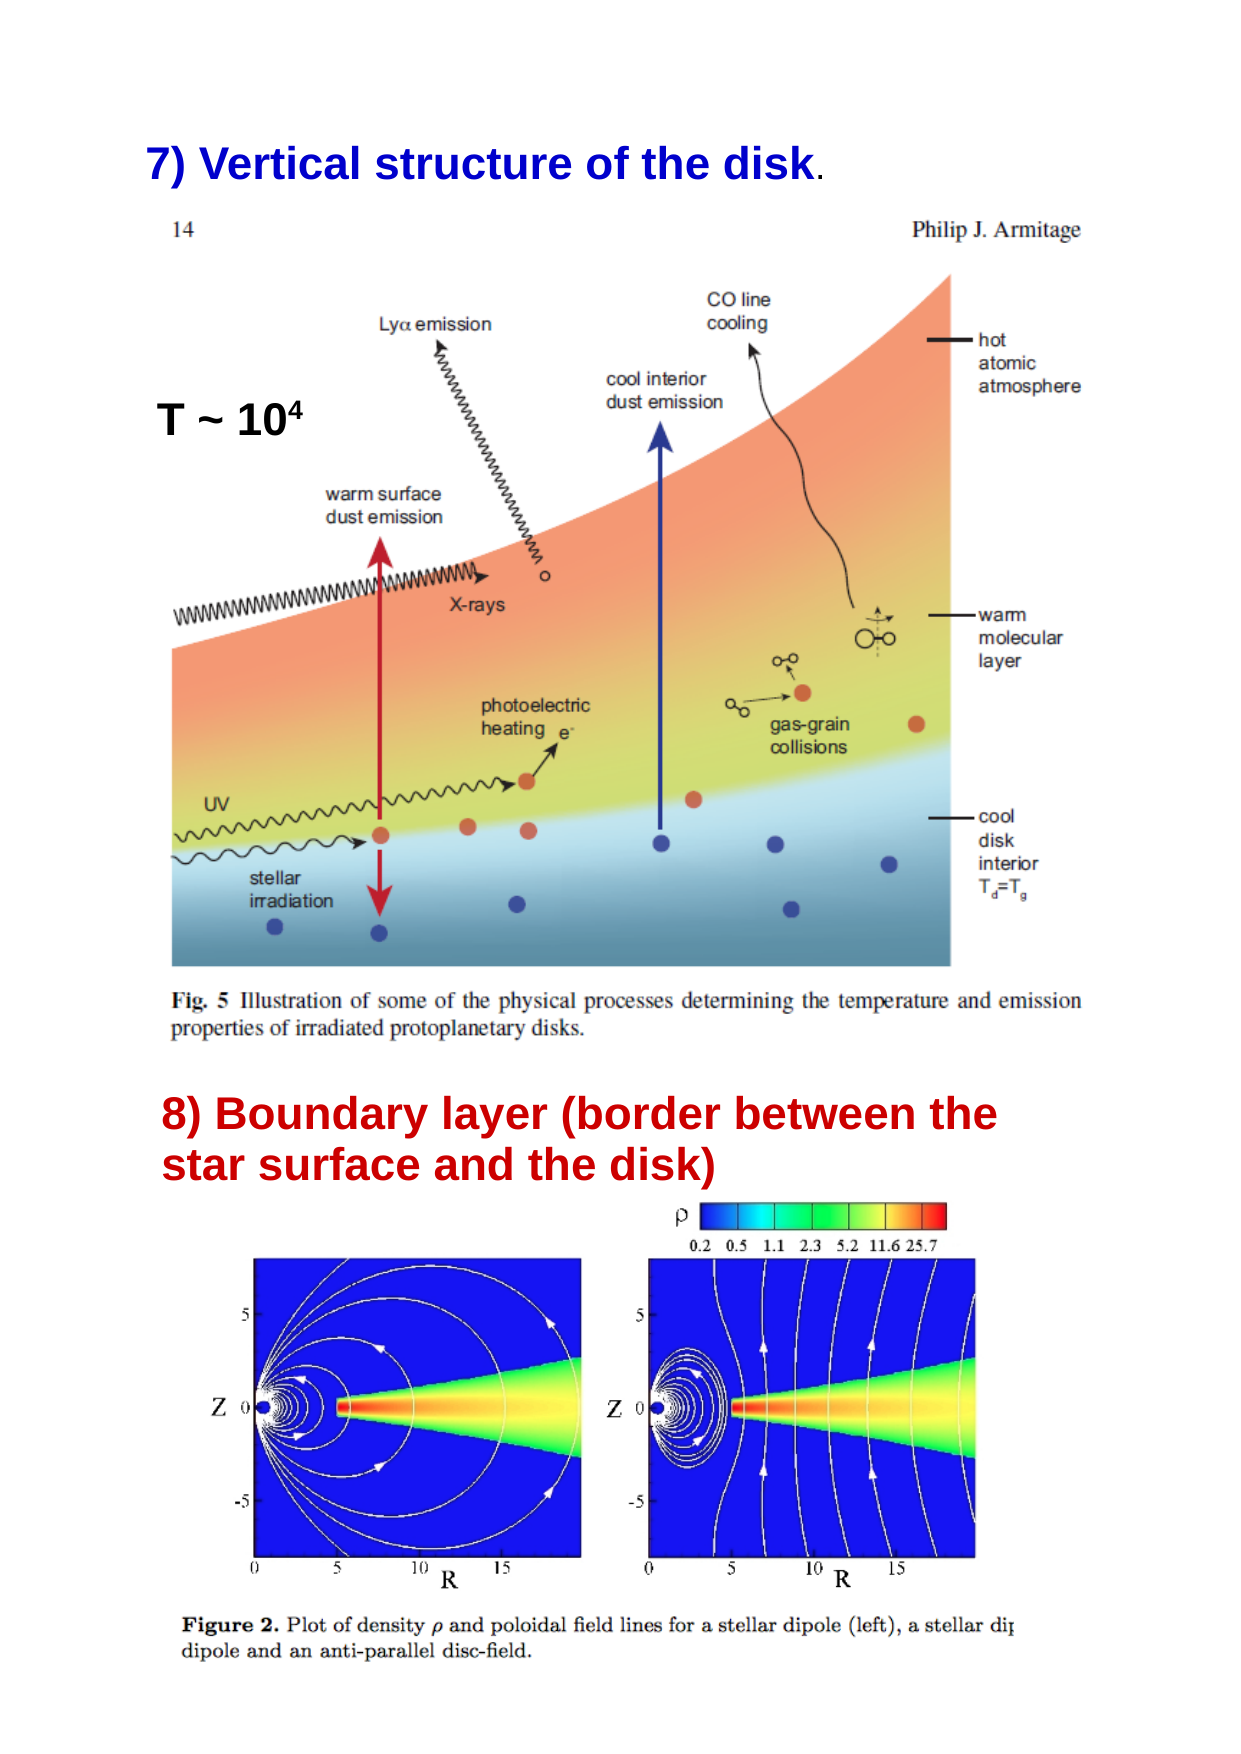

7) Vertical structure of the disk.
T ~ 104
8) Boundary layer (border between the star surface and the disk)